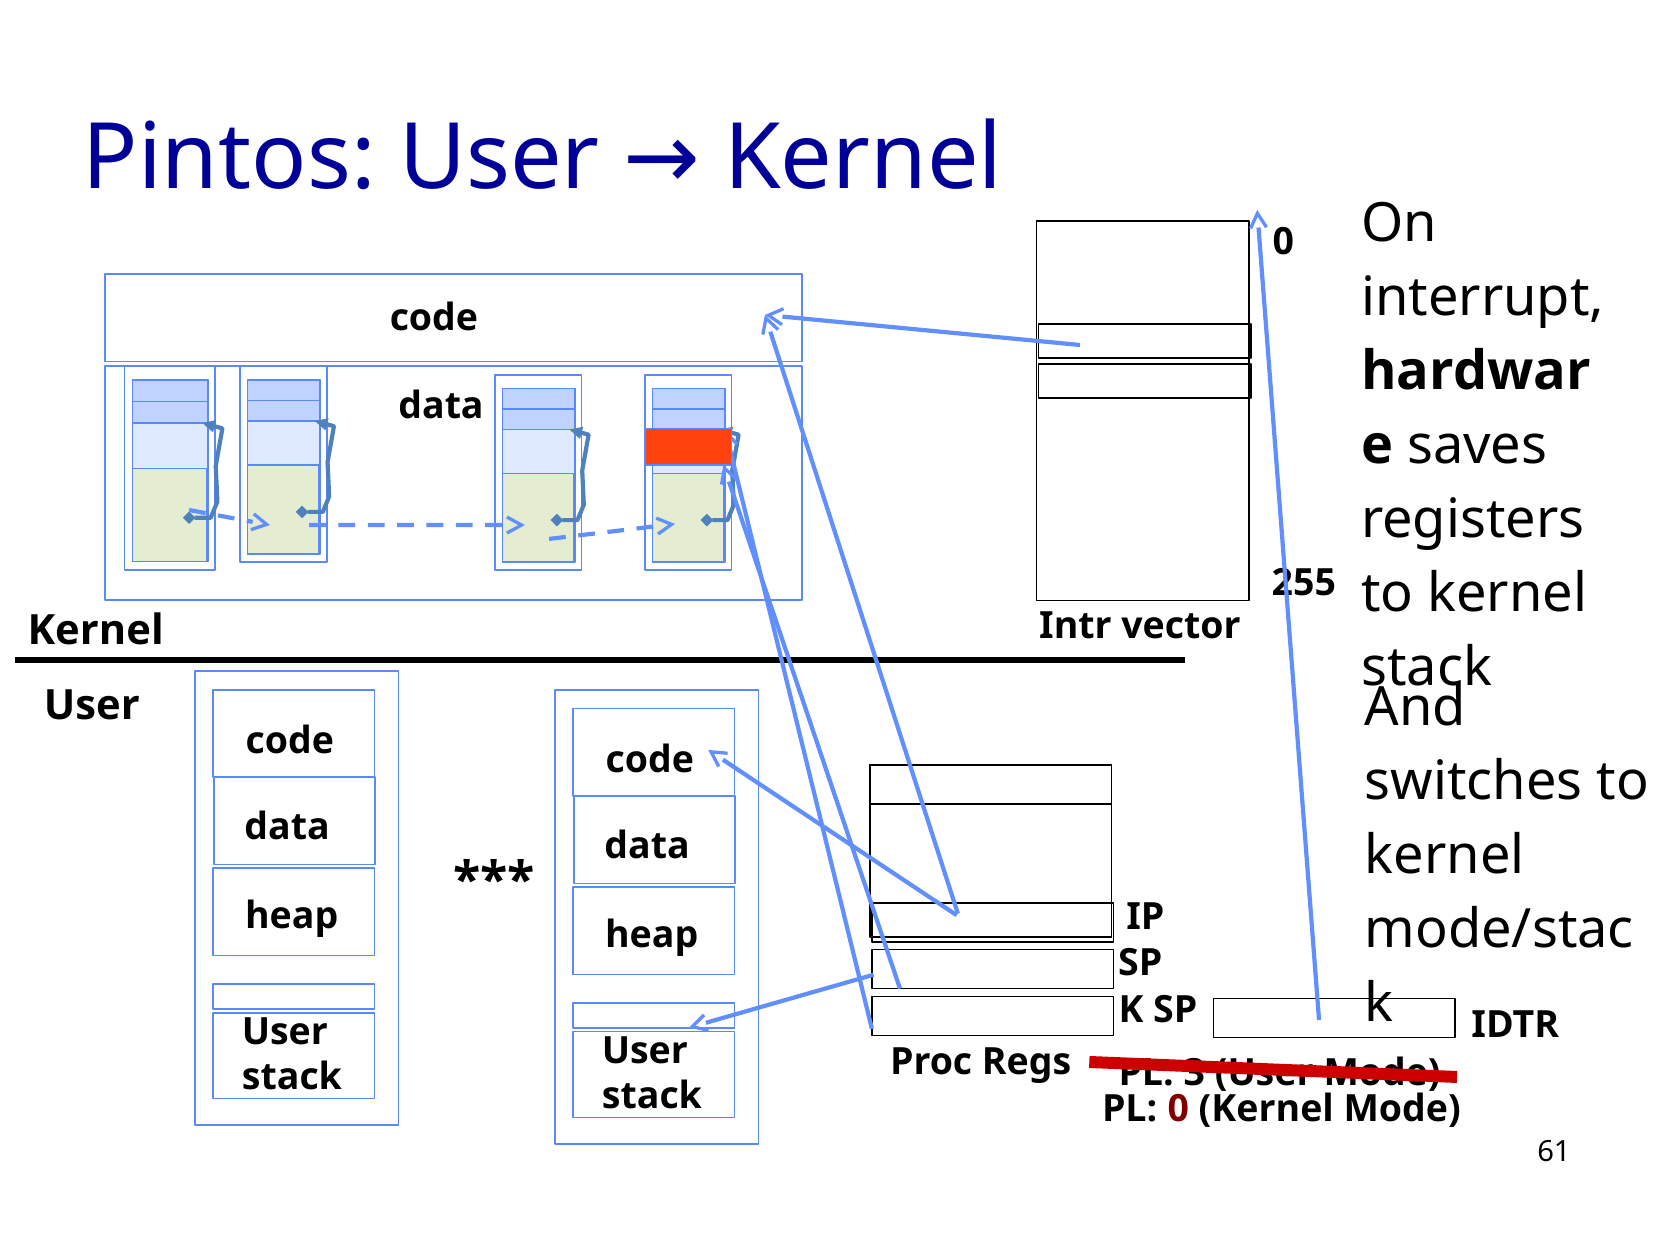

# Pintos: User → Kernel
On interrupt, hardware saves registers to kernel stack
0
255
Intr vector
code
data
Kernel
And switches to kernel mode/stack
User
code
data
heap
User
stack
code
data
heap
User
stack
IP
SP
K SP
Proc Regs
PL: 3 (User Mode)
***
IDTR
PL: 0 (Kernel Mode)
61